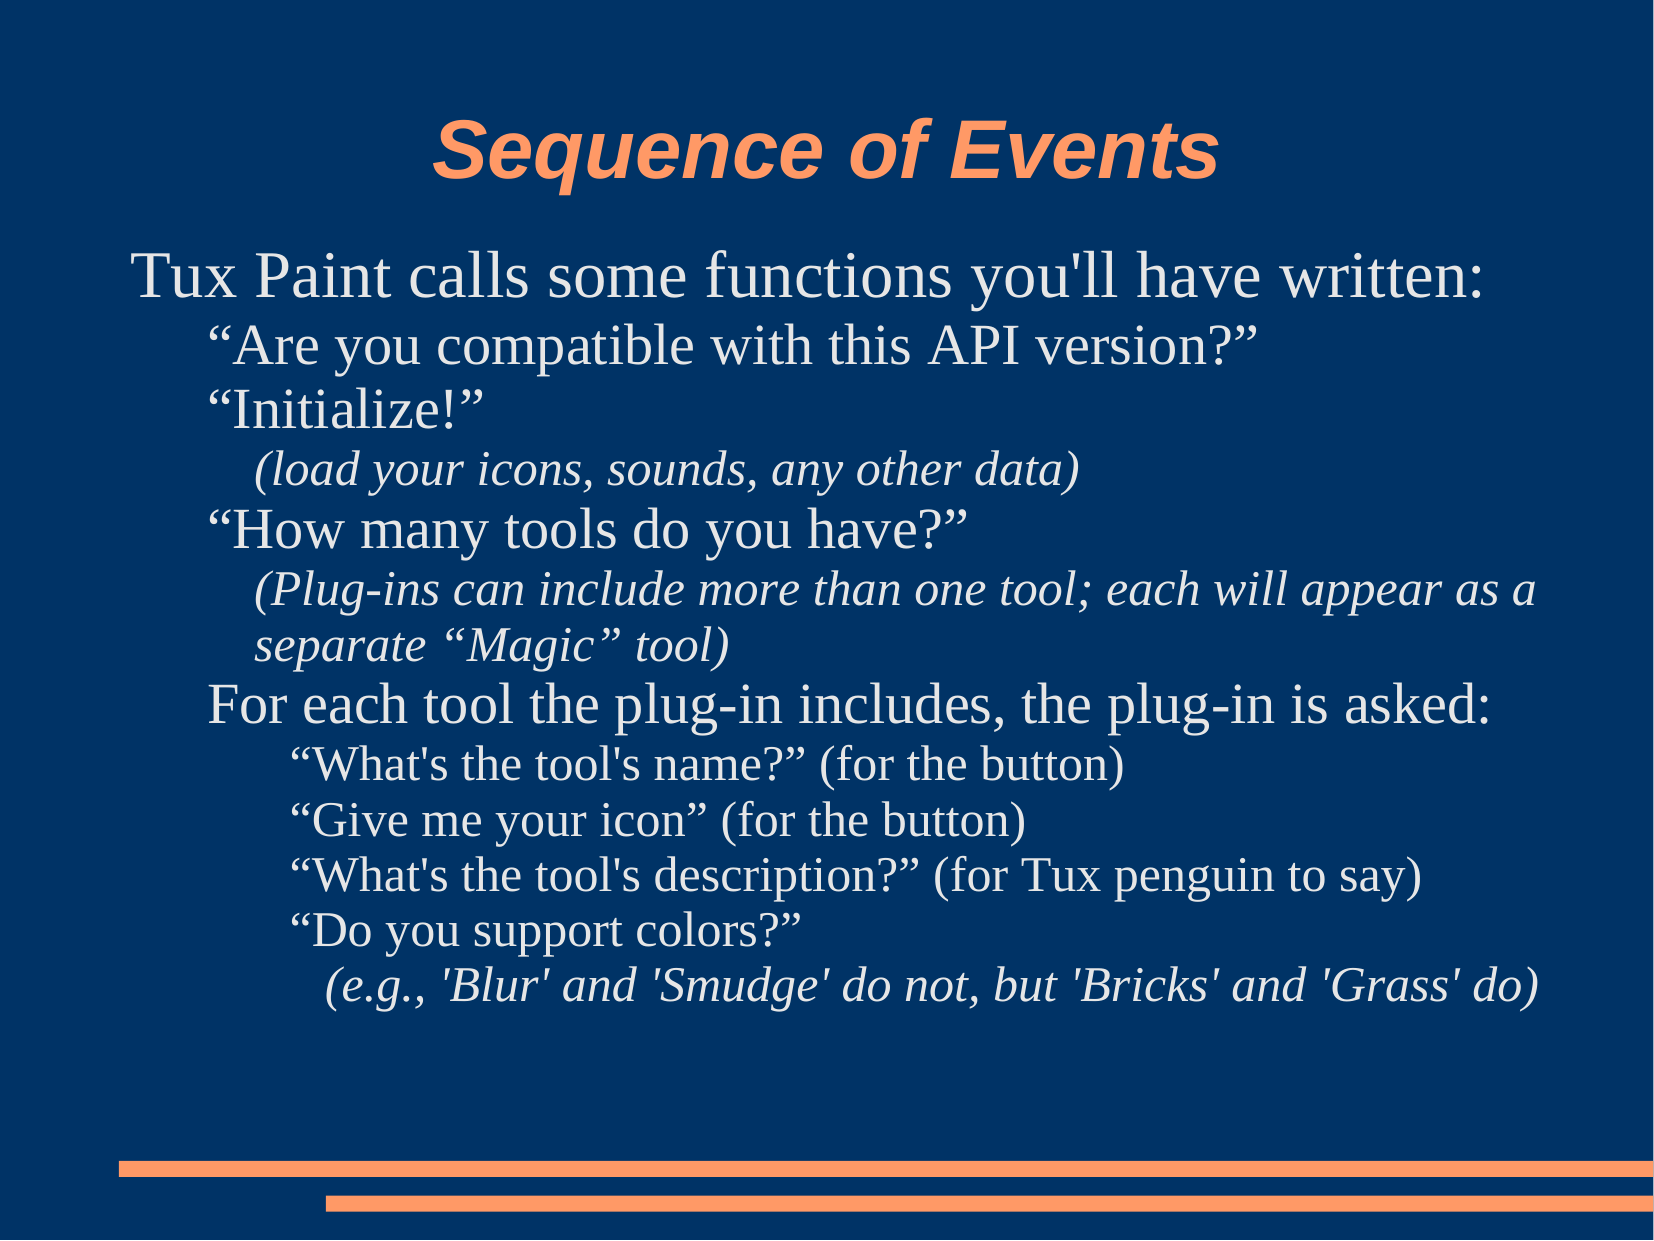

# Sequence of Events
Tux Paint calls some functions you'll have written:
“Are you compatible with this API version?”
“Initialize!”
(load your icons, sounds, any other data)
“How many tools do you have?”
(Plug-ins can include more than one tool; each will appear as a separate “Magic” tool)
For each tool the plug-in includes, the plug-in is asked:
“What's the tool's name?” (for the button)
“Give me your icon” (for the button)
“What's the tool's description?” (for Tux penguin to say)
“Do you support colors?”
(e.g., 'Blur' and 'Smudge' do not, but 'Bricks' and 'Grass' do)